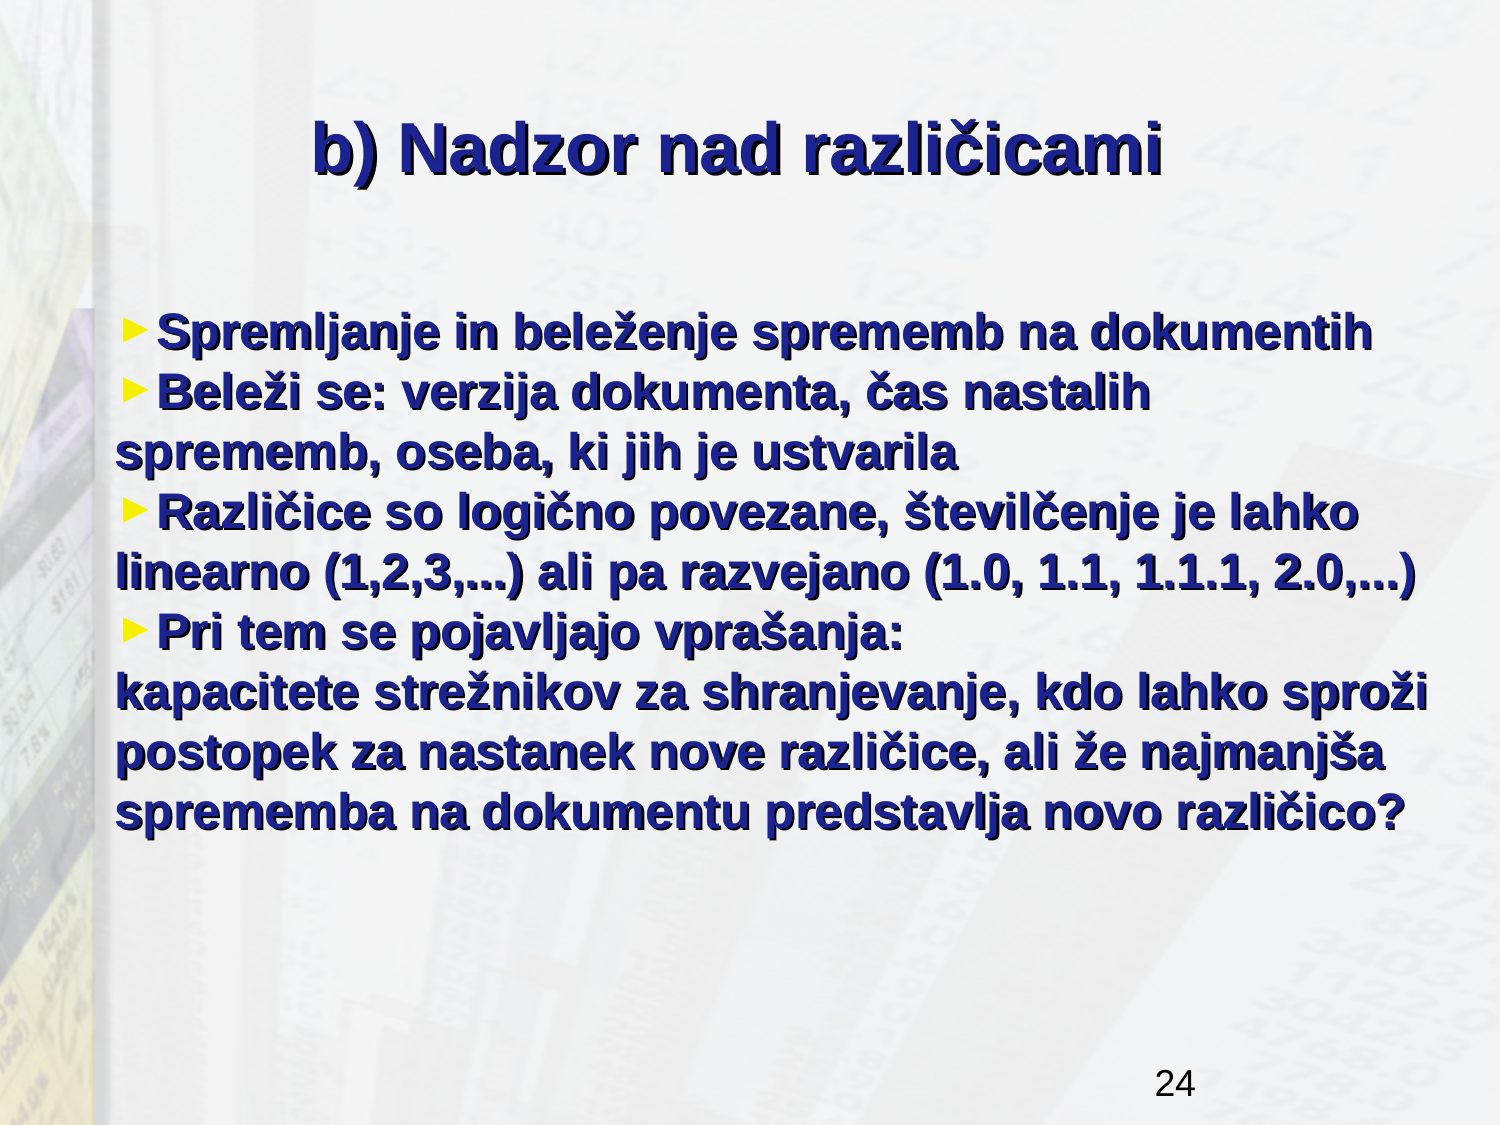

# b) Nadzor nad različicami
Spremljanje in beleženje sprememb na dokumentih
Beleži se: verzija dokumenta, čas nastalih sprememb, oseba, ki jih je ustvarila
Različice so logično povezane, številčenje je lahko linearno (1,2,3,...) ali pa razvejano (1.0, 1.1, 1.1.1, 2.0,...)
Pri tem se pojavljajo vprašanja:
kapacitete strežnikov za shranjevanje, kdo lahko sproži postopek za nastanek nove različice, ali že najmanjša sprememba na dokumentu predstavlja novo različico?
24